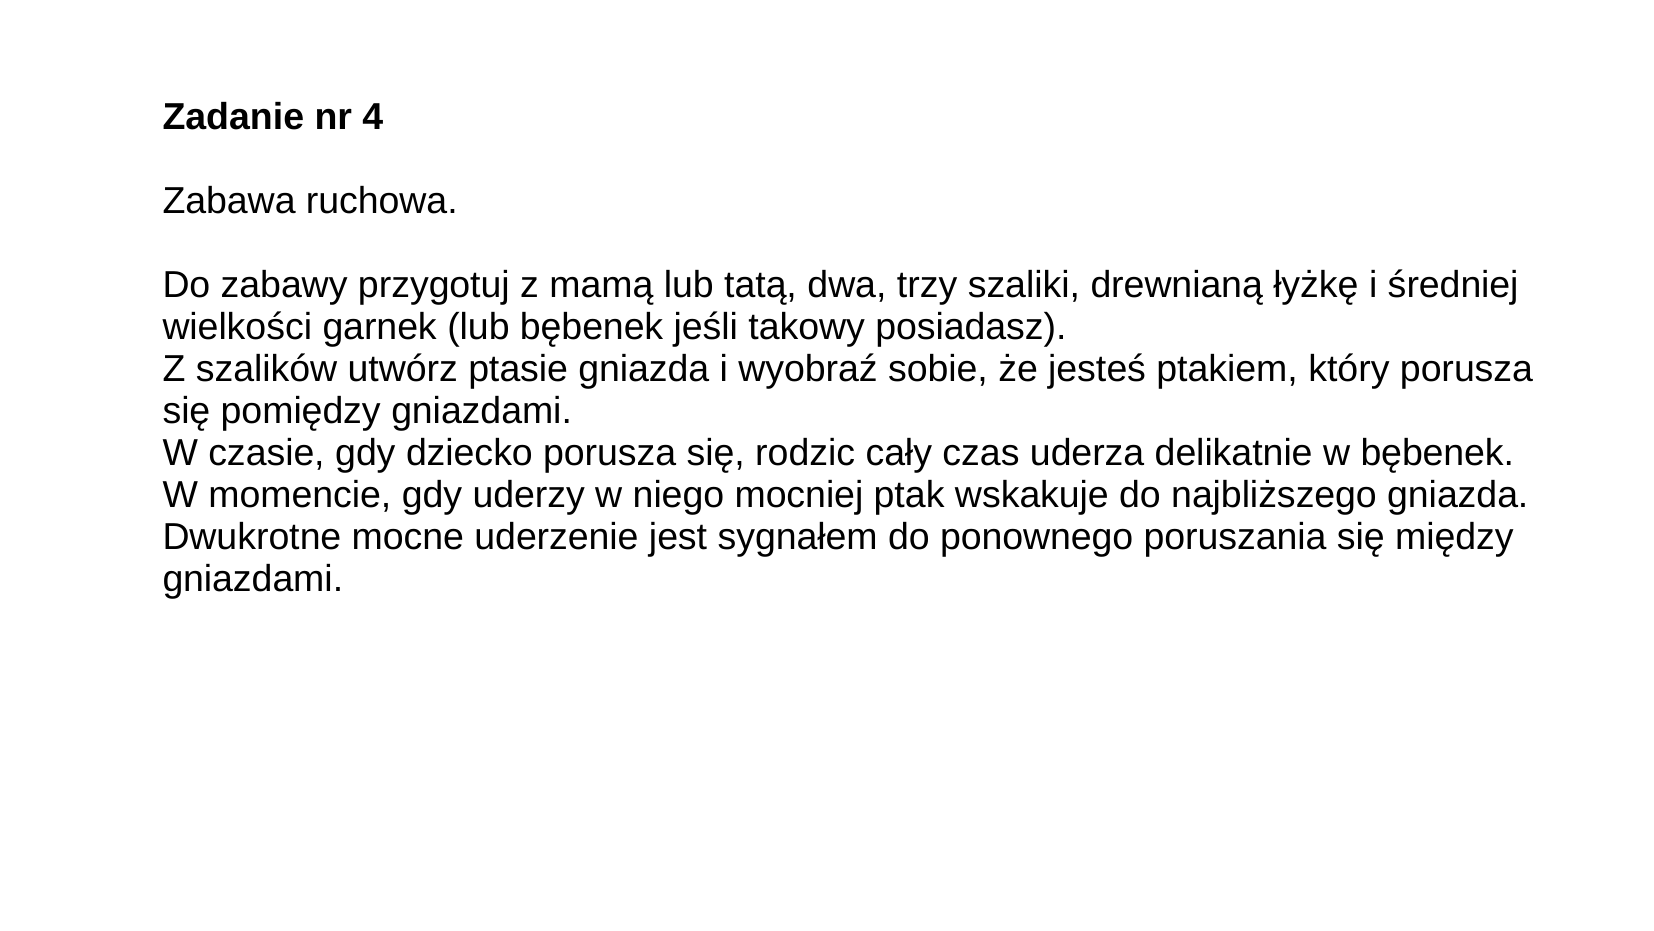

Zadanie nr 4
Zabawa ruchowa.
Do zabawy przygotuj z mamą lub tatą, dwa, trzy szaliki, drewnianą łyżkę i średniej wielkości garnek (lub bębenek jeśli takowy posiadasz).
Z szalików utwórz ptasie gniazda i wyobraź sobie, że jesteś ptakiem, który porusza się pomiędzy gniazdami.
W czasie, gdy dziecko porusza się, rodzic cały czas uderza delikatnie w bębenek. W momencie, gdy uderzy w niego mocniej ptak wskakuje do najbliższego gniazda. Dwukrotne mocne uderzenie jest sygnałem do ponownego poruszania się między gniazdami.